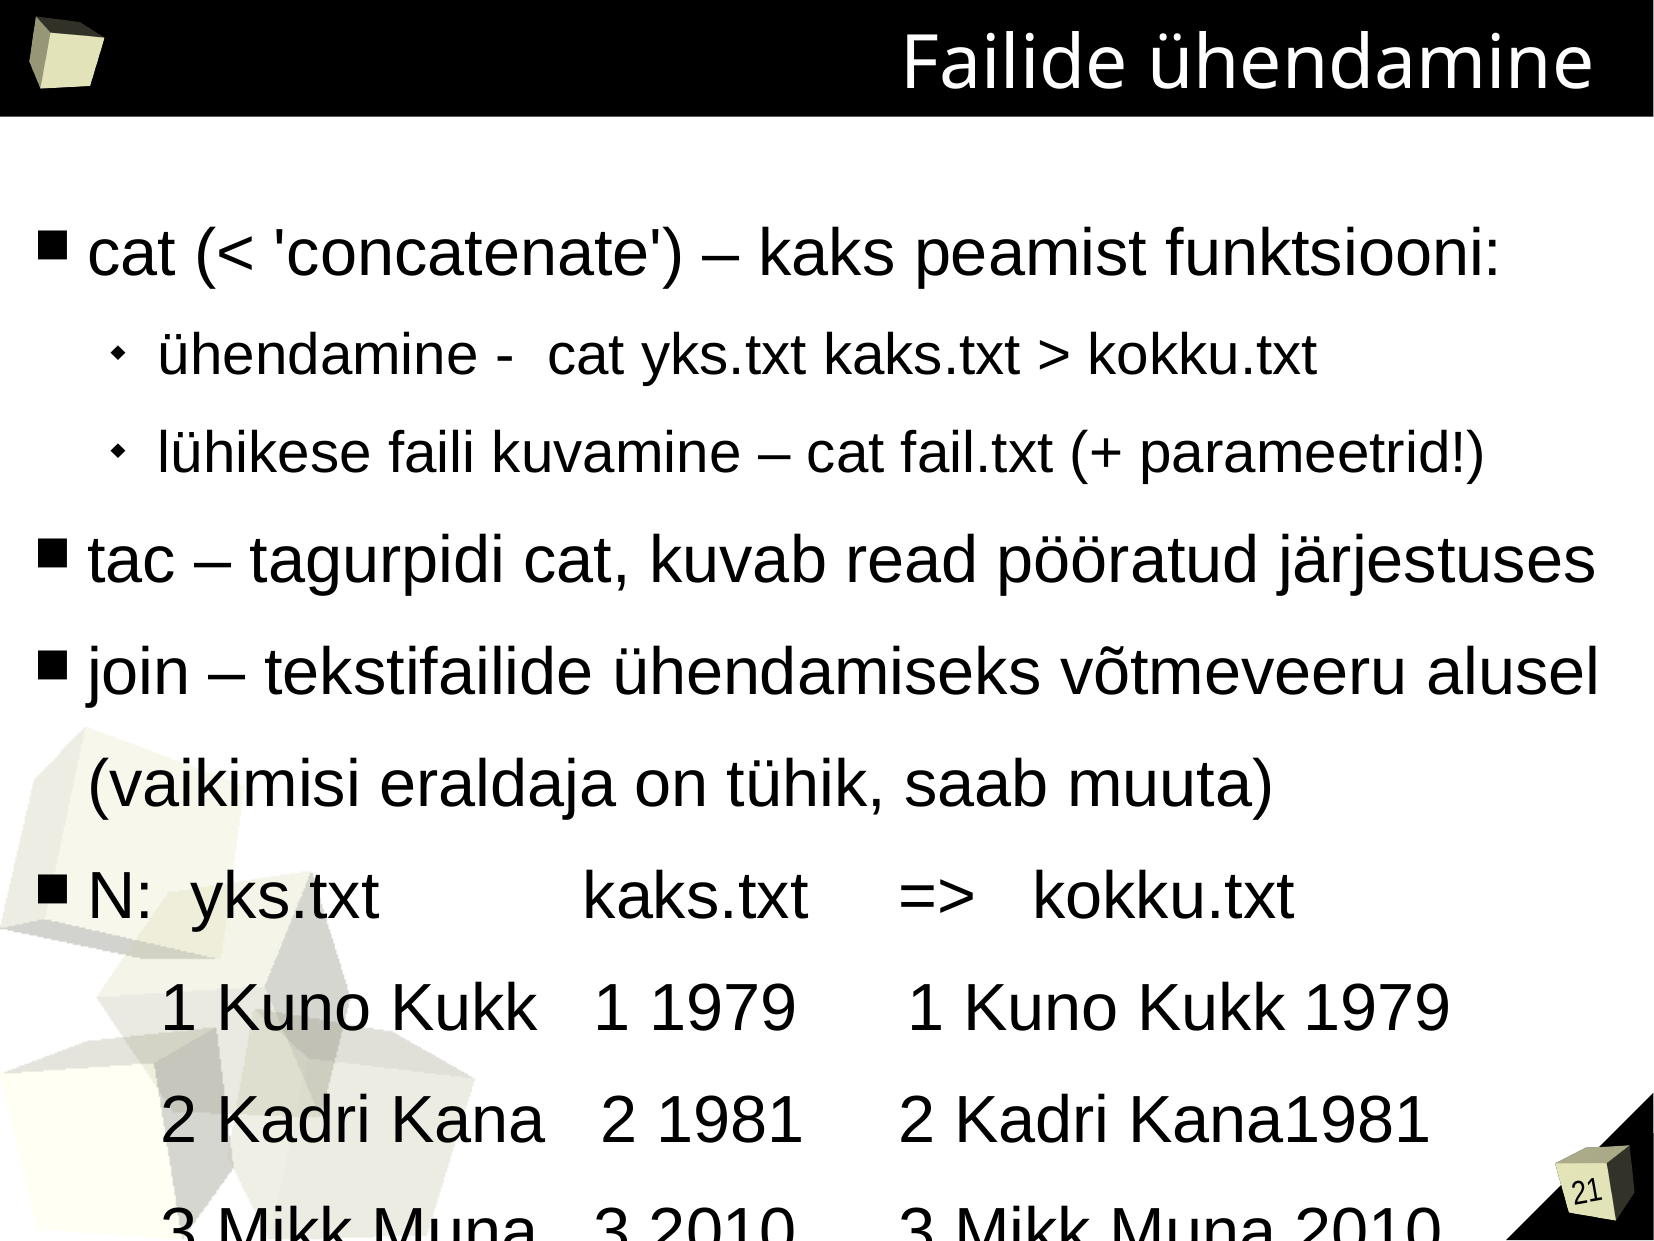

# Failide ühendamine
cat (< 'concatenate') – kaks peamist funktsiooni:
ühendamine - cat yks.txt kaks.txt > kokku.txt
lühikese faili kuvamine – cat fail.txt (+ parameetrid!)
tac – tagurpidi cat, kuvab read pööratud järjestuses
join – tekstifailide ühendamiseks võtmeveeru alusel (vaikimisi eraldaja on tühik, saab muuta)
N: yks.txt kaks.txt		=> kokku.txt
 1 Kuno Kukk 1 1979 1 Kuno Kukk 1979
 2 Kadri Kana 2 1981		2 Kadri Kana1981
	3 Mikk Muna 3 2010		3 Mikk Muna 2010